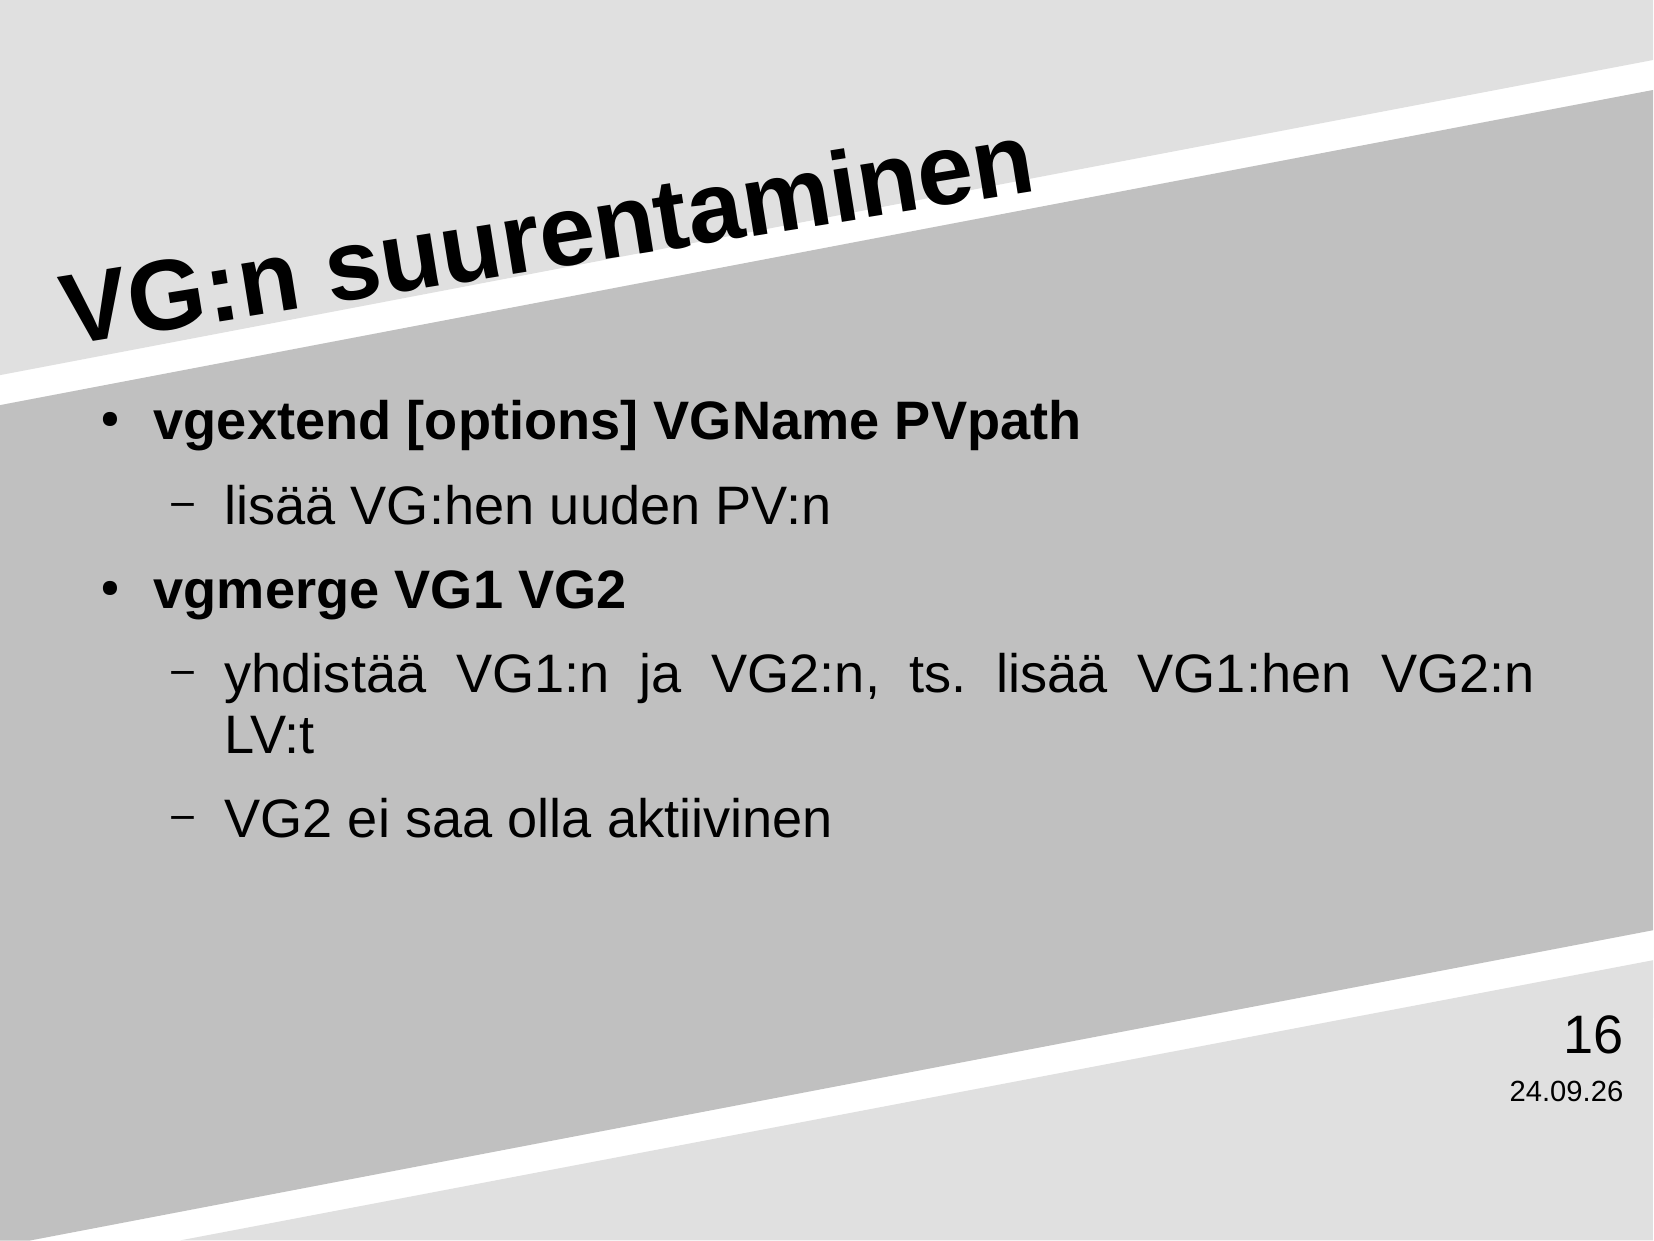

# VG:n suurentaminen
vgextend [options] VGName PVpath
lisää VG:hen uuden PV:n
vgmerge VG1 VG2
yhdistää VG1:n ja VG2:n, ts. lisää VG1:hen VG2:n LV:t
VG2 ei saa olla aktiivinen
16